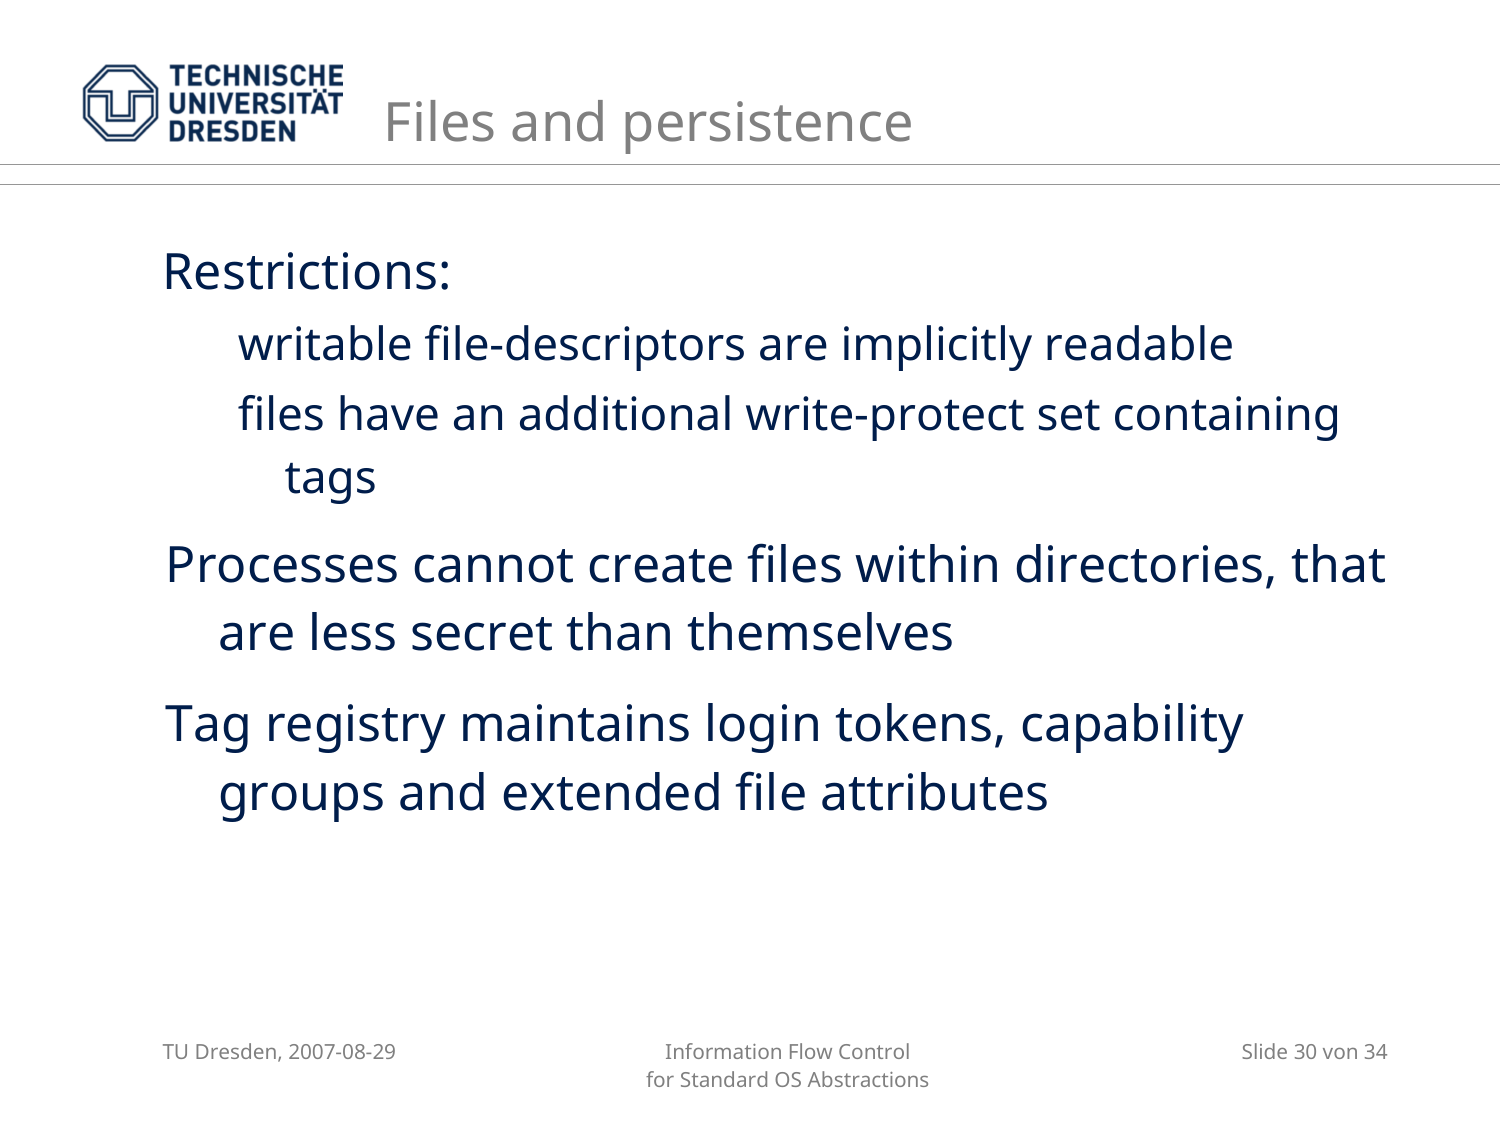

# Files and persistence
Restrictions:
writable file-descriptors are implicitly readable
files have an additional write-protect set containing tags
Processes cannot create files within directories, that are less secret than themselves
Tag registry maintains login tokens, capability groups and extended file attributes
Presentation Title
30